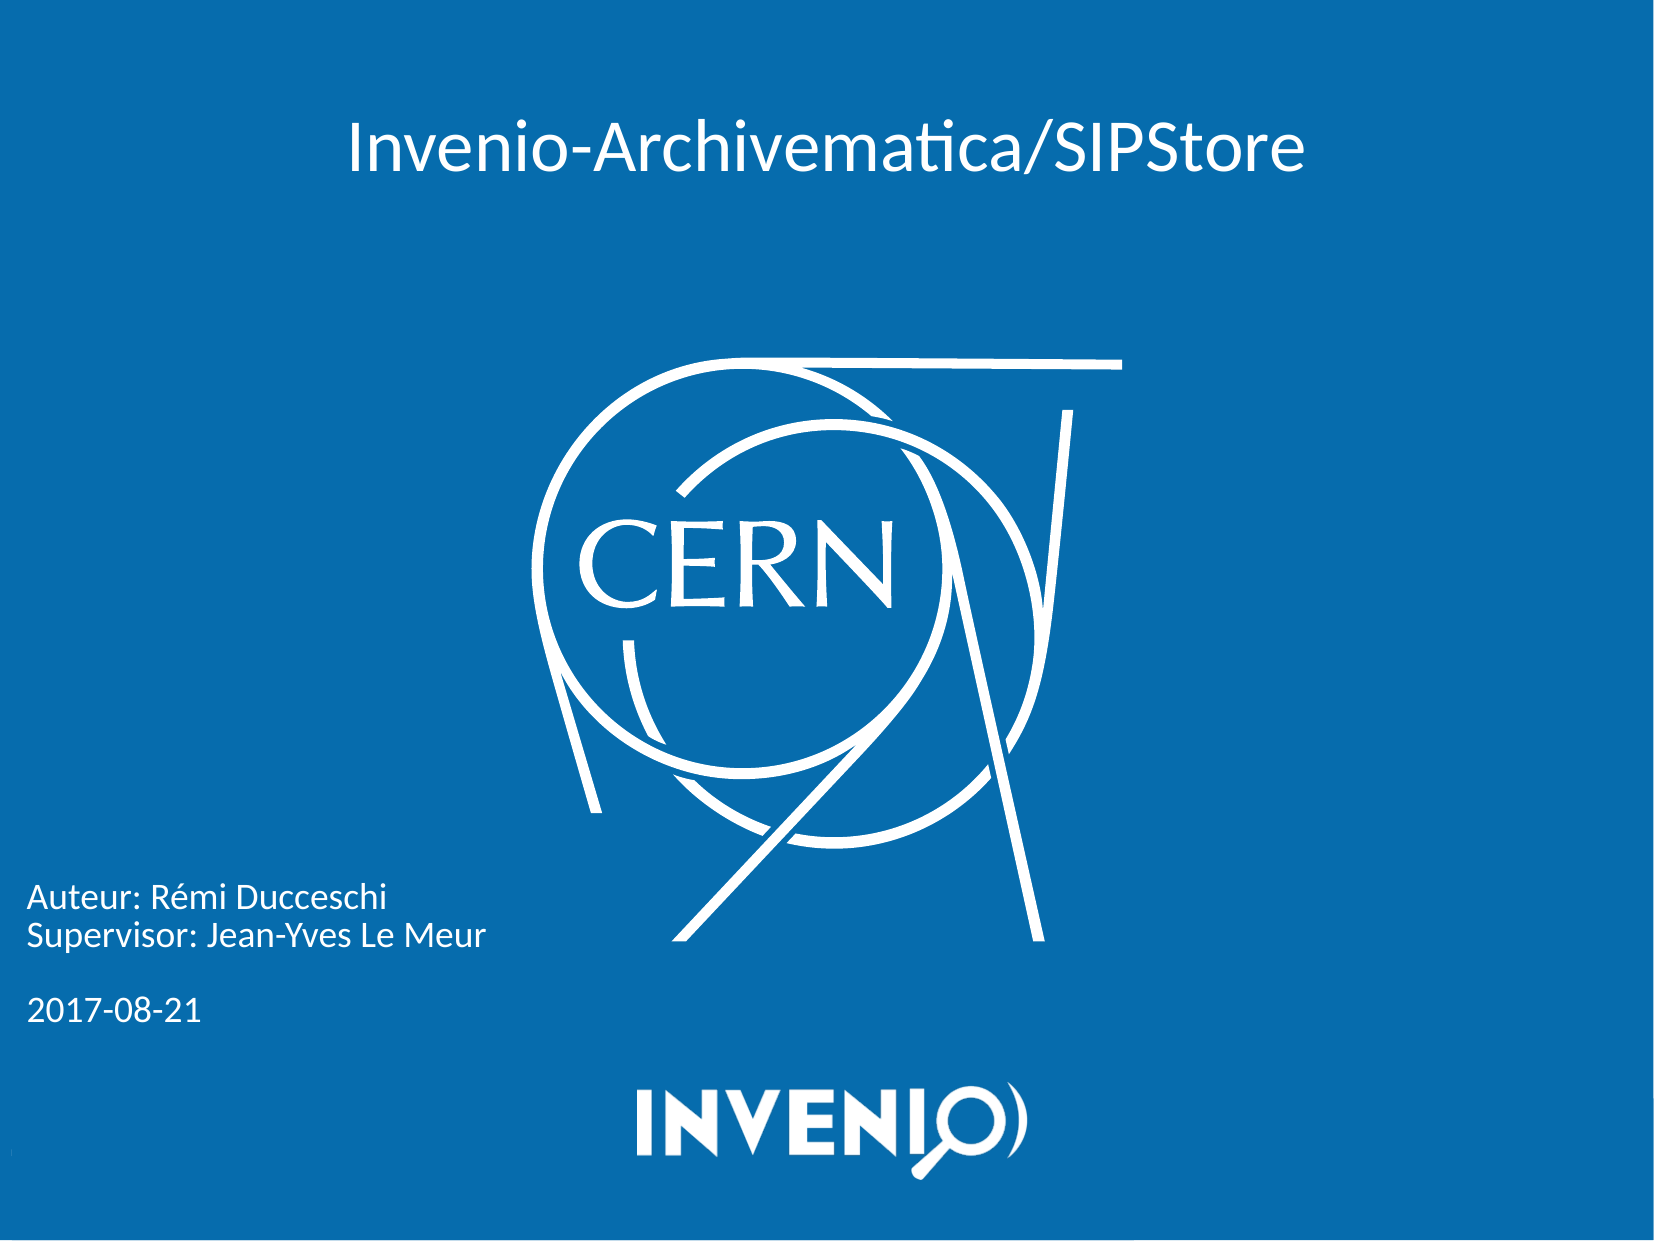

# Invenio-Archivematica/SIPStore
Auteur: Rémi Ducceschi
Supervisor: Jean-Yves Le Meur
2017-08-21